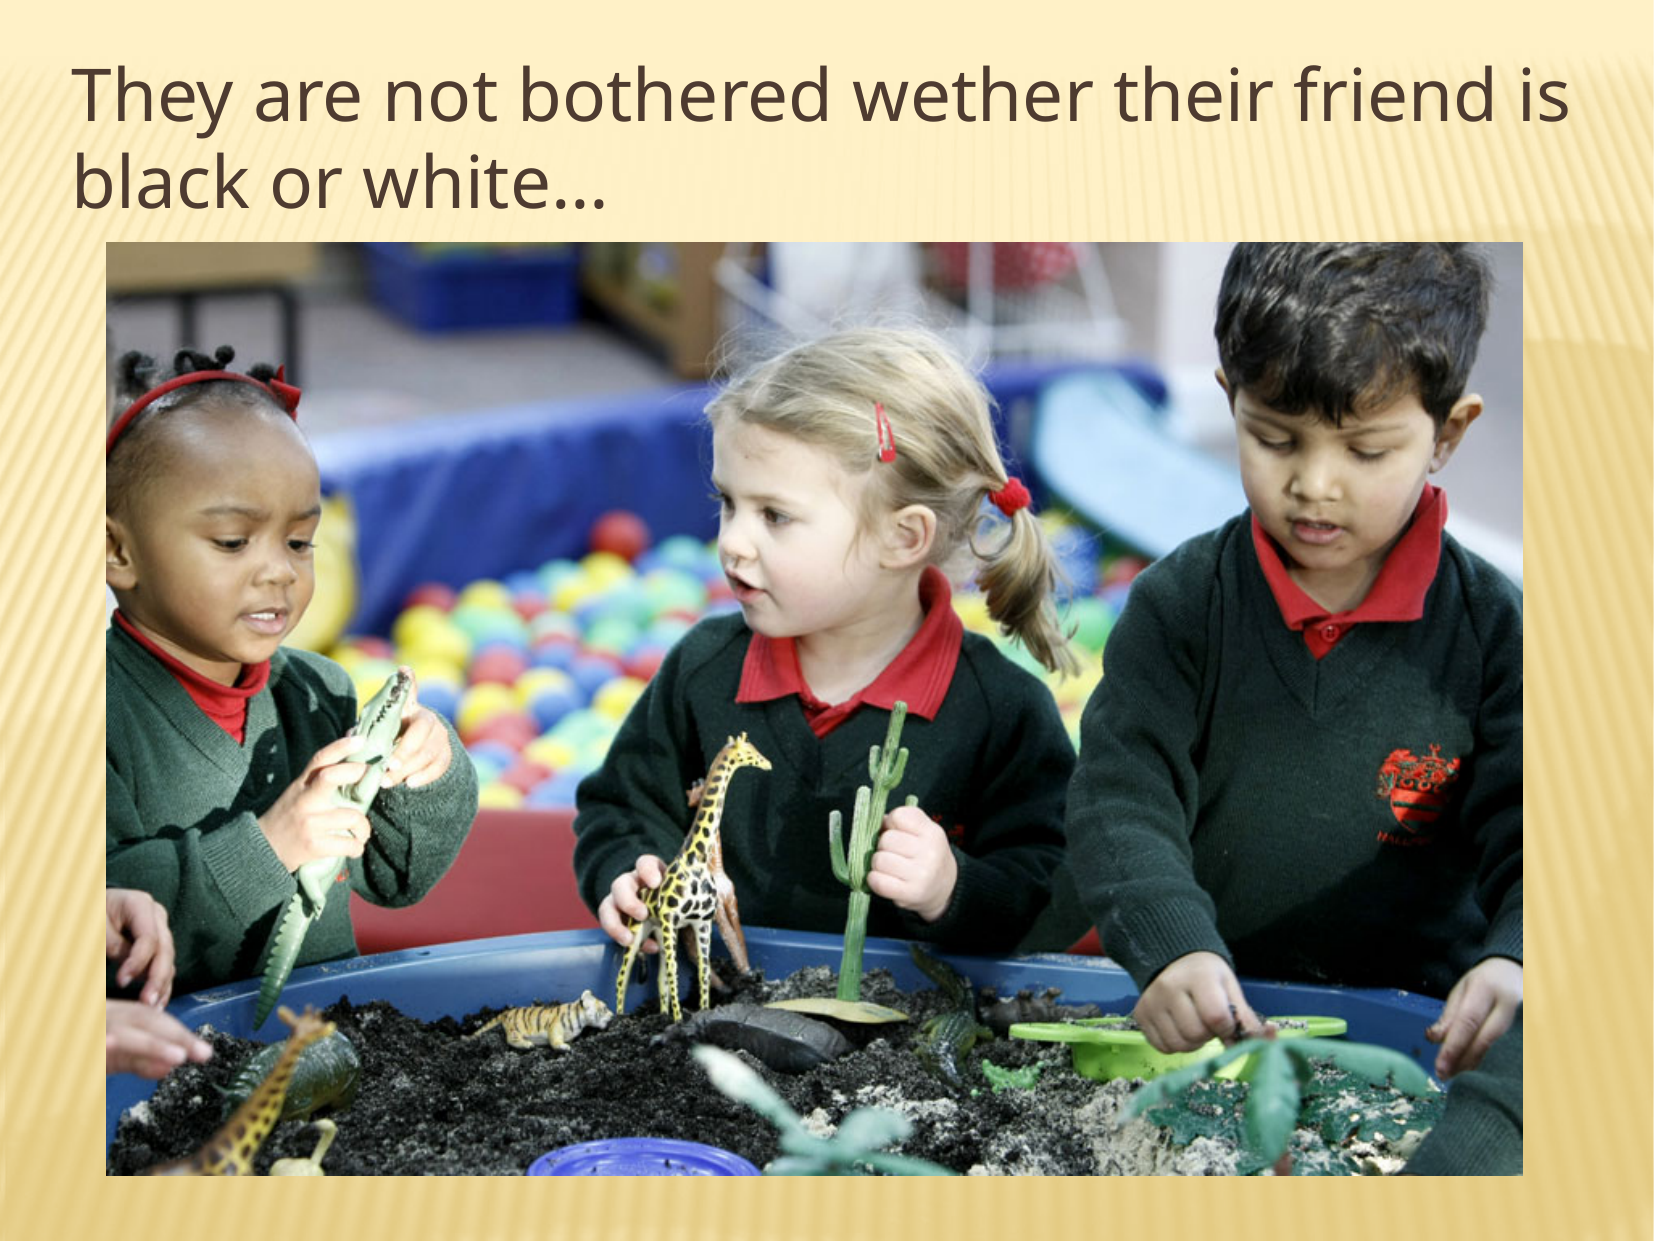

# They are not bothered wether their friend is black or white…